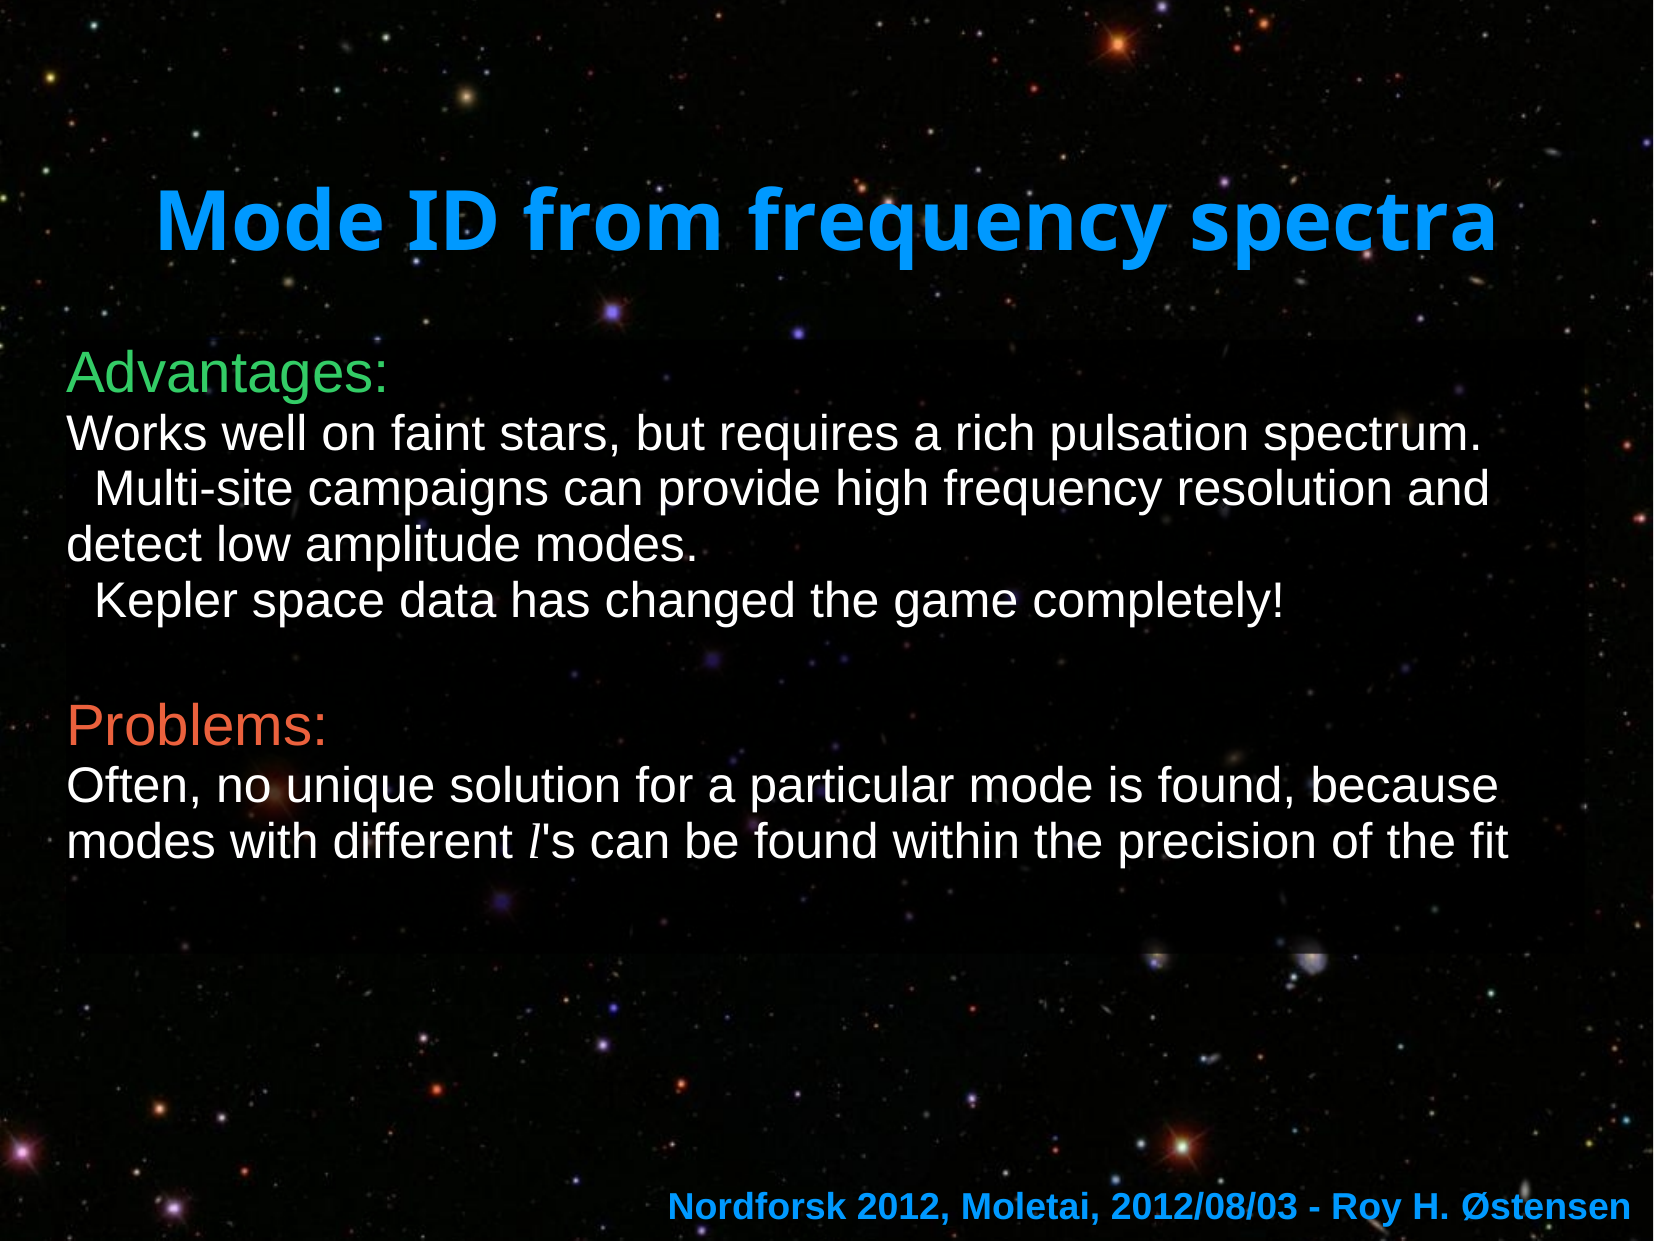

# Mode ID from frequency spectra
Advantages:
Works well on faint stars, but requires a rich pulsation spectrum.
 Multi-site campaigns can provide high frequency resolution and detect low amplitude modes.
 Kepler space data has changed the game completely!
Problems:
Often, no unique solution for a particular mode is found, because modes with different l's can be found within the precision of the fit